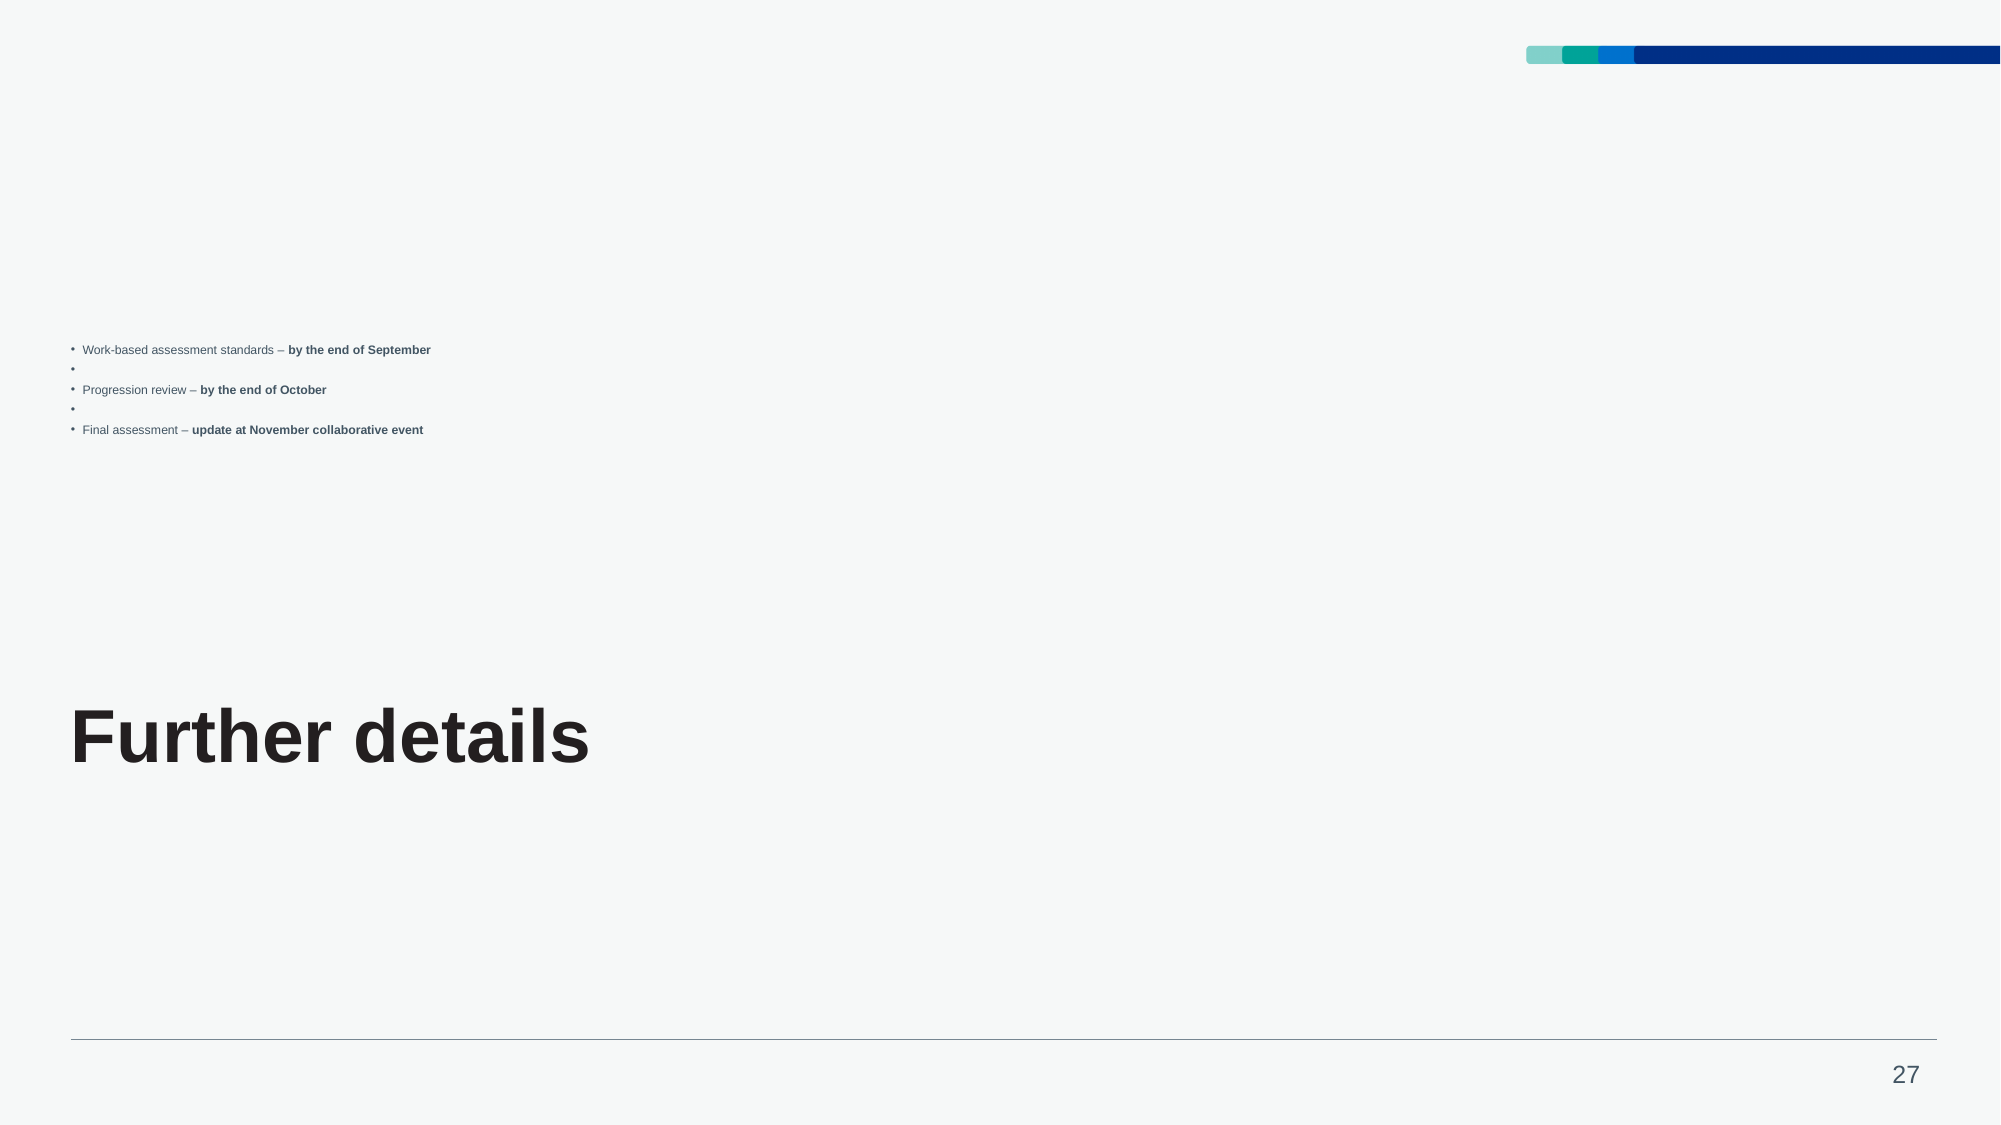

Work-based assessment standards – by the end of September
Progression review – by the end of October
Final assessment – update at November collaborative event
# Further details